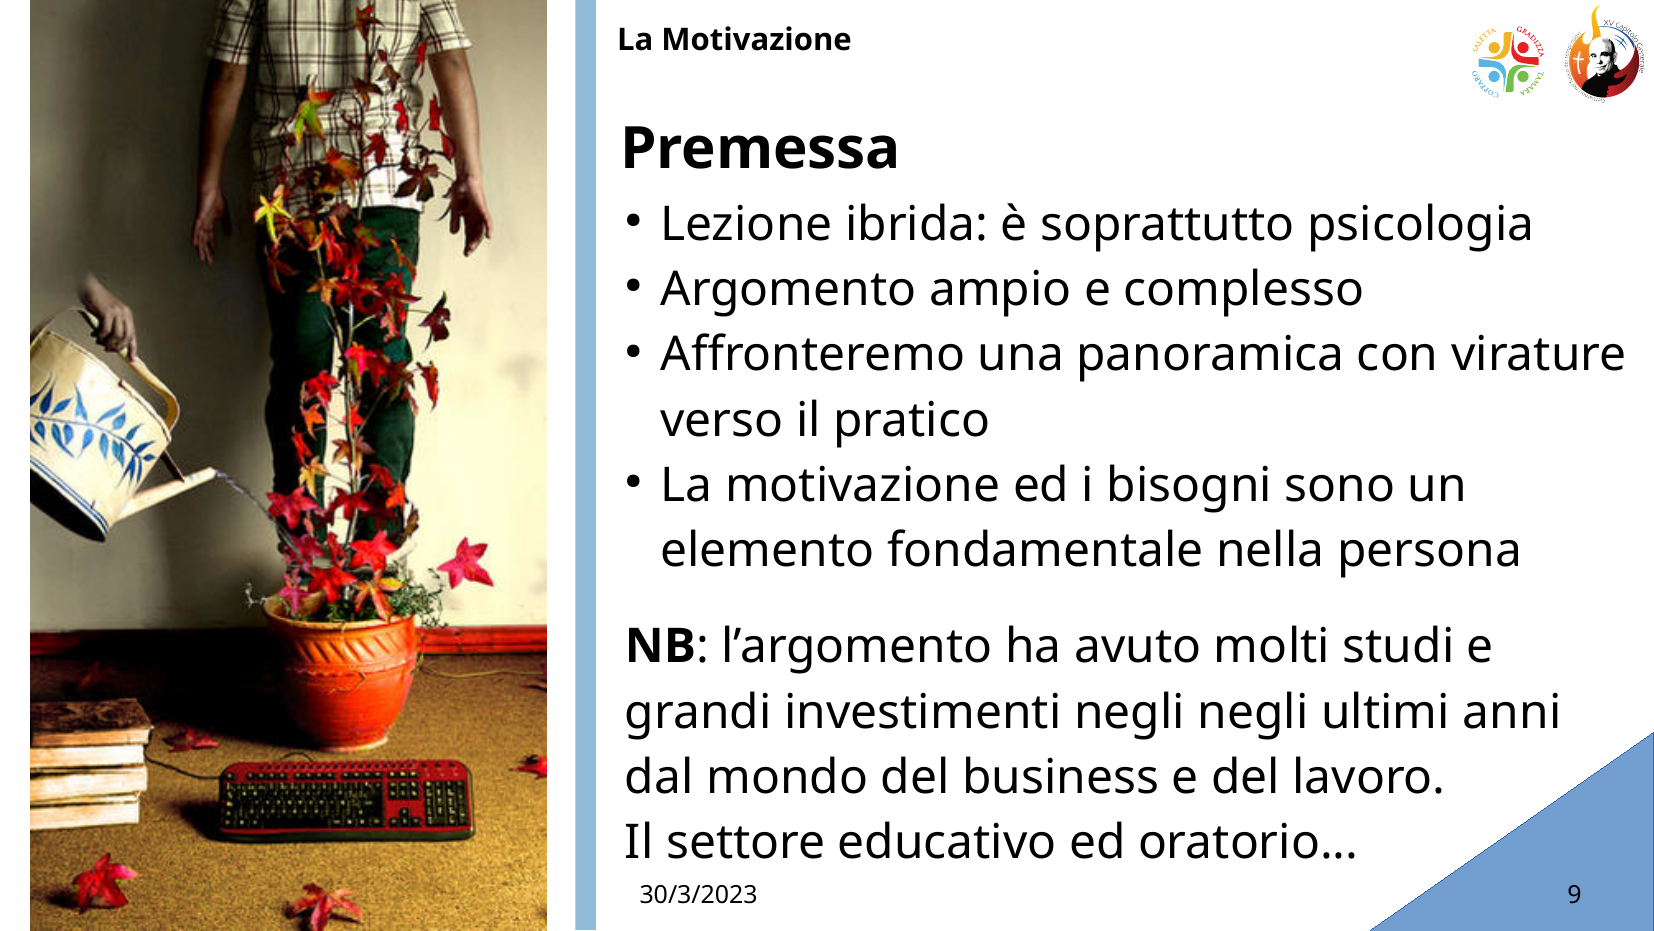

La Motivazione
Premessa
# Lezione ibrida: è soprattutto psicologia
Argomento ampio e complesso
Affronteremo una panoramica con virature verso il pratico
La motivazione ed i bisogni sono un elemento fondamentale nella persona
NB: l’argomento ha avuto molti studi e grandi investimenti negli negli ultimi anni dal mondo del business e del lavoro.
Il settore educativo ed oratorio...